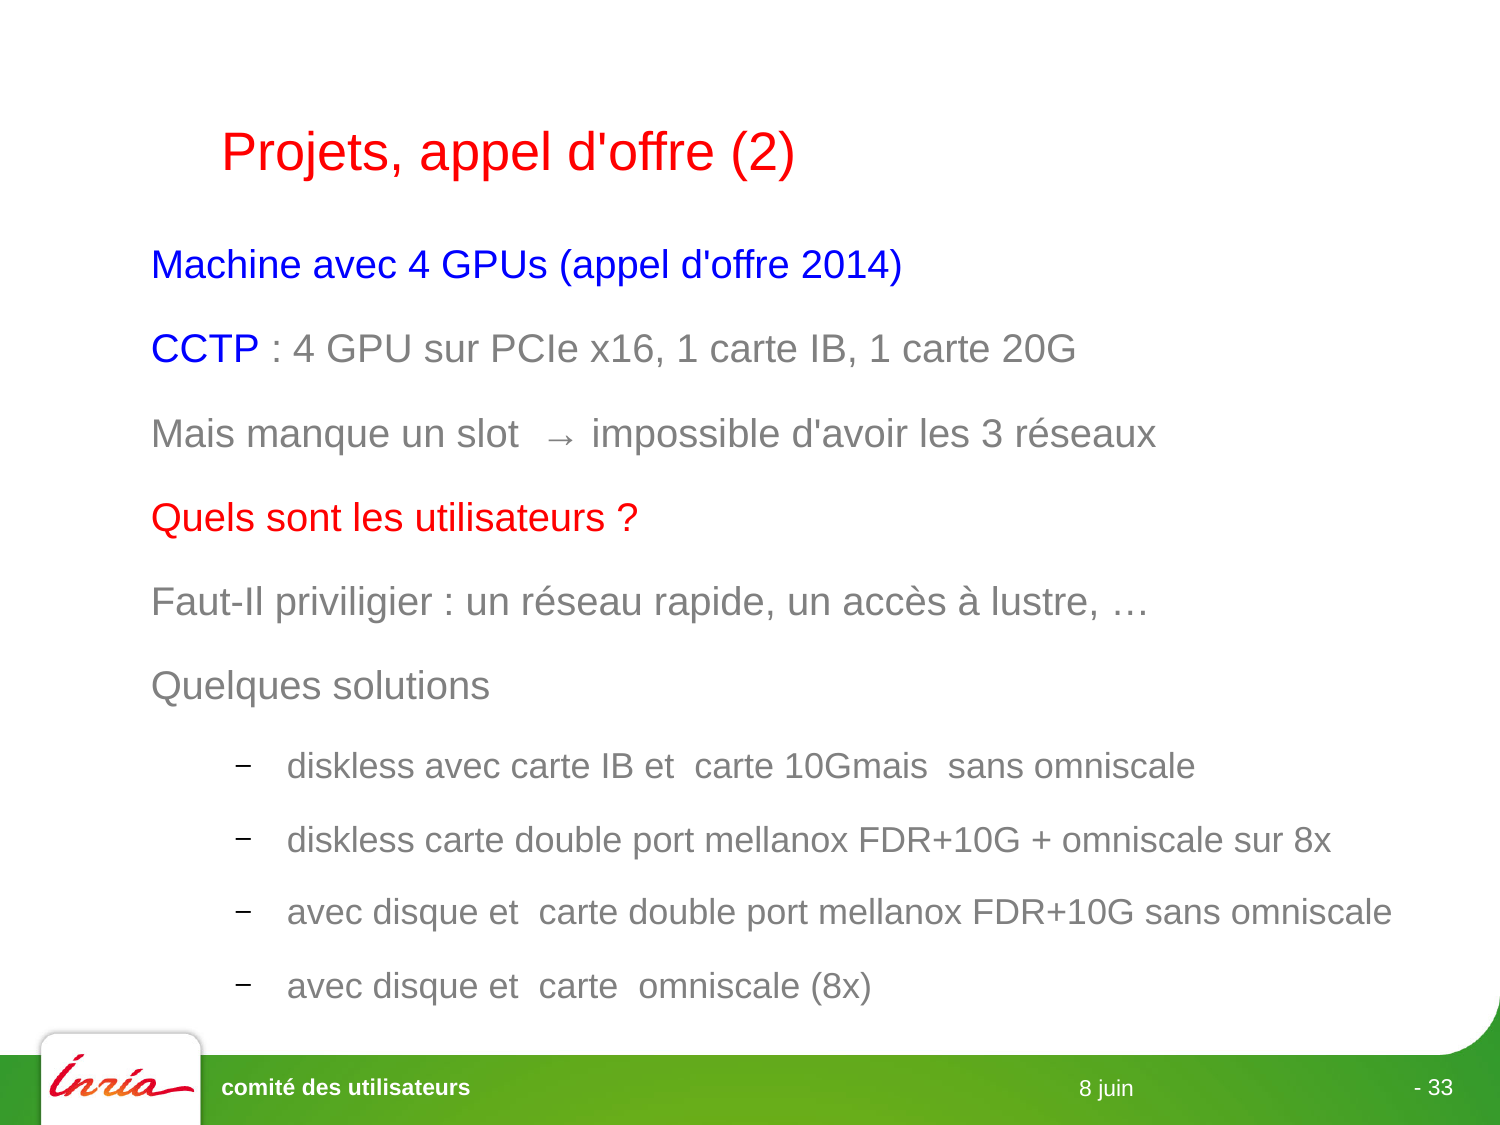

# Projets, appel d'offre (2)
Machine avec 4 GPUs (appel d'offre 2014)
CCTP : 4 GPU sur PCIe x16, 1 carte IB, 1 carte 20G
Mais manque un slot → impossible d'avoir les 3 réseaux
Quels sont les utilisateurs ?
Faut-Il priviligier : un réseau rapide, un accès à lustre, …
Quelques solutions
diskless avec carte IB et carte 10Gmais sans omniscale
diskless carte double port mellanox FDR+10G + omniscale sur 8x
avec disque et carte double port mellanox FDR+10G sans omniscale
avec disque et carte omniscale (8x)
comité des utilisateurs
33
8 juin 2015